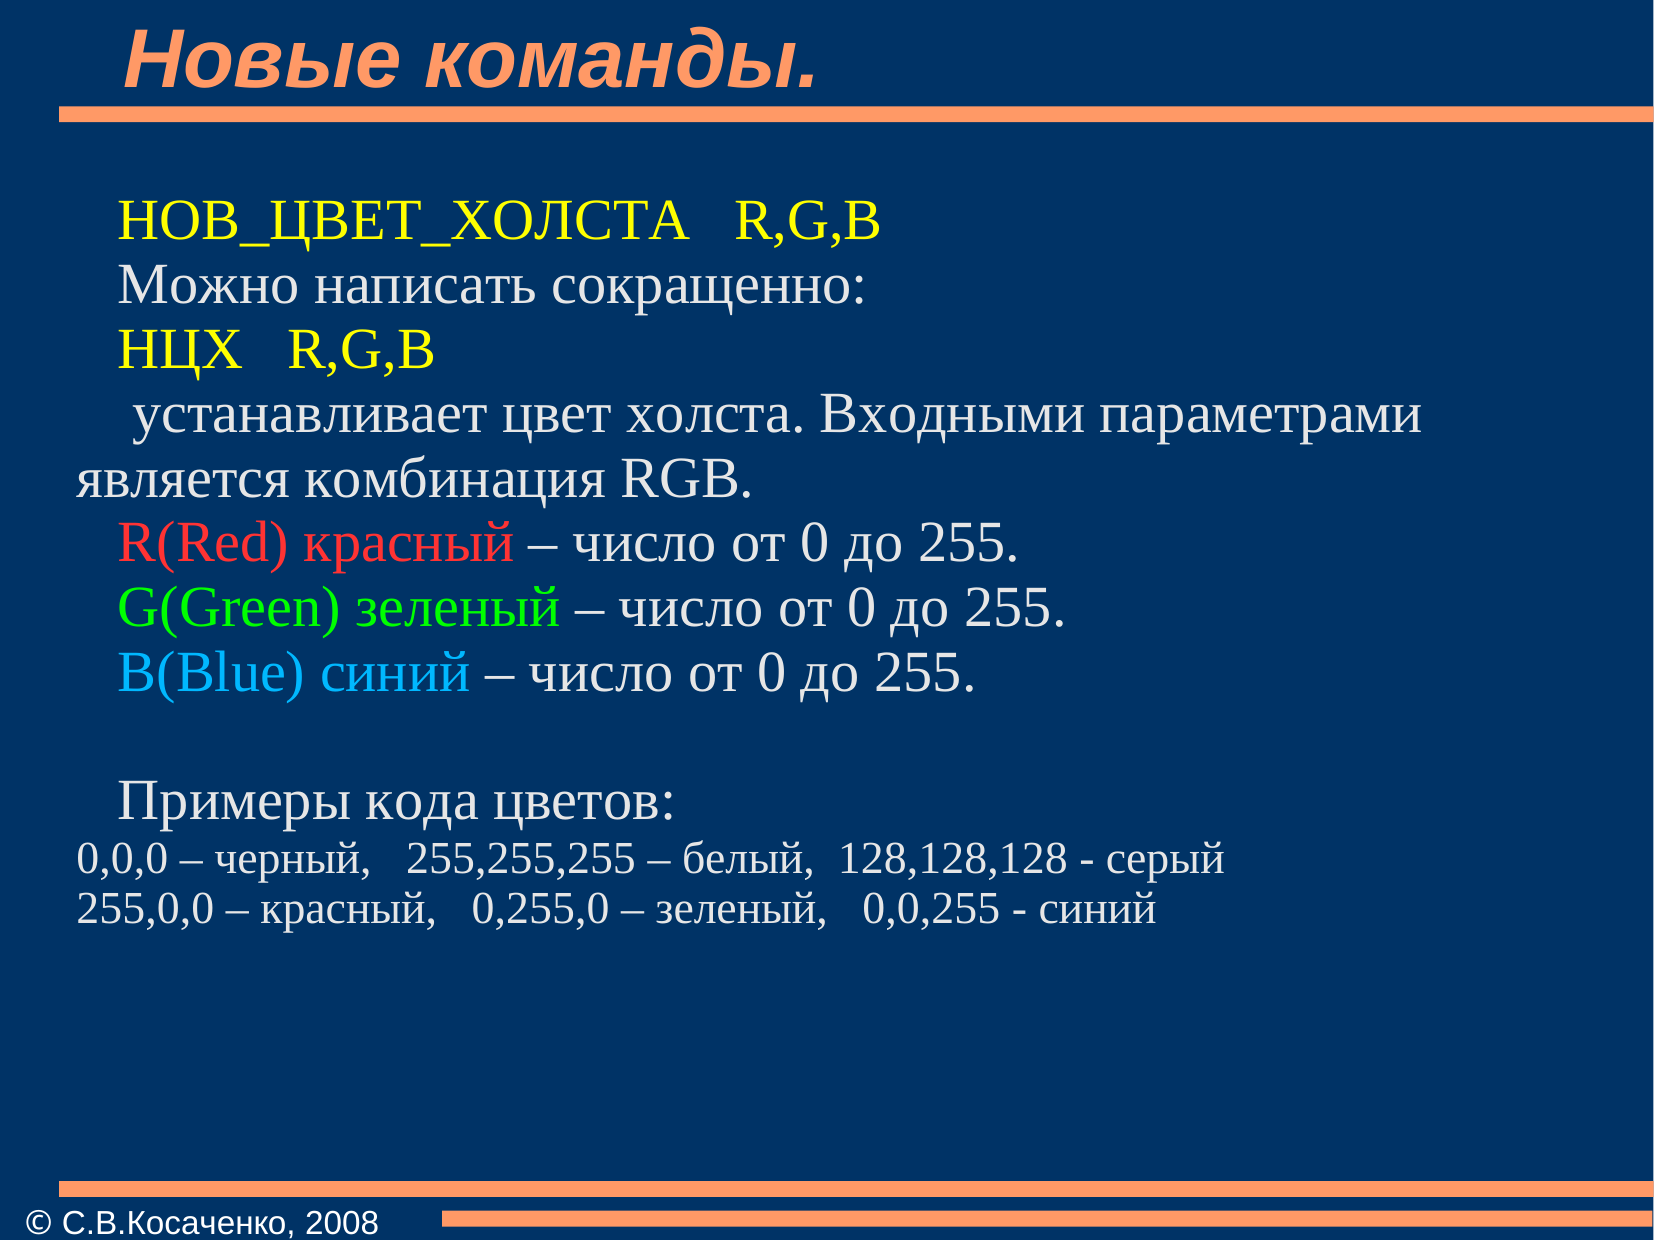

# Новые команды.
НОВ_ЦВЕТ_ХОЛСТА R,G,B
Можно написать сокращенно:
НЦХ R,G,B
 устанавливает цвет холста. Входными параметрами является комбинация RGB.
R(Red) красный – число от 0 до 255.
G(Green) зеленый – число от 0 до 255.
B(Blue) синий – число от 0 до 255.
Примеры кода цветов:
0,0,0 – черный, 255,255,255 – белый, 128,128,128 - серый
255,0,0 – красный, 0,255,0 – зеленый, 0,0,255 - синий